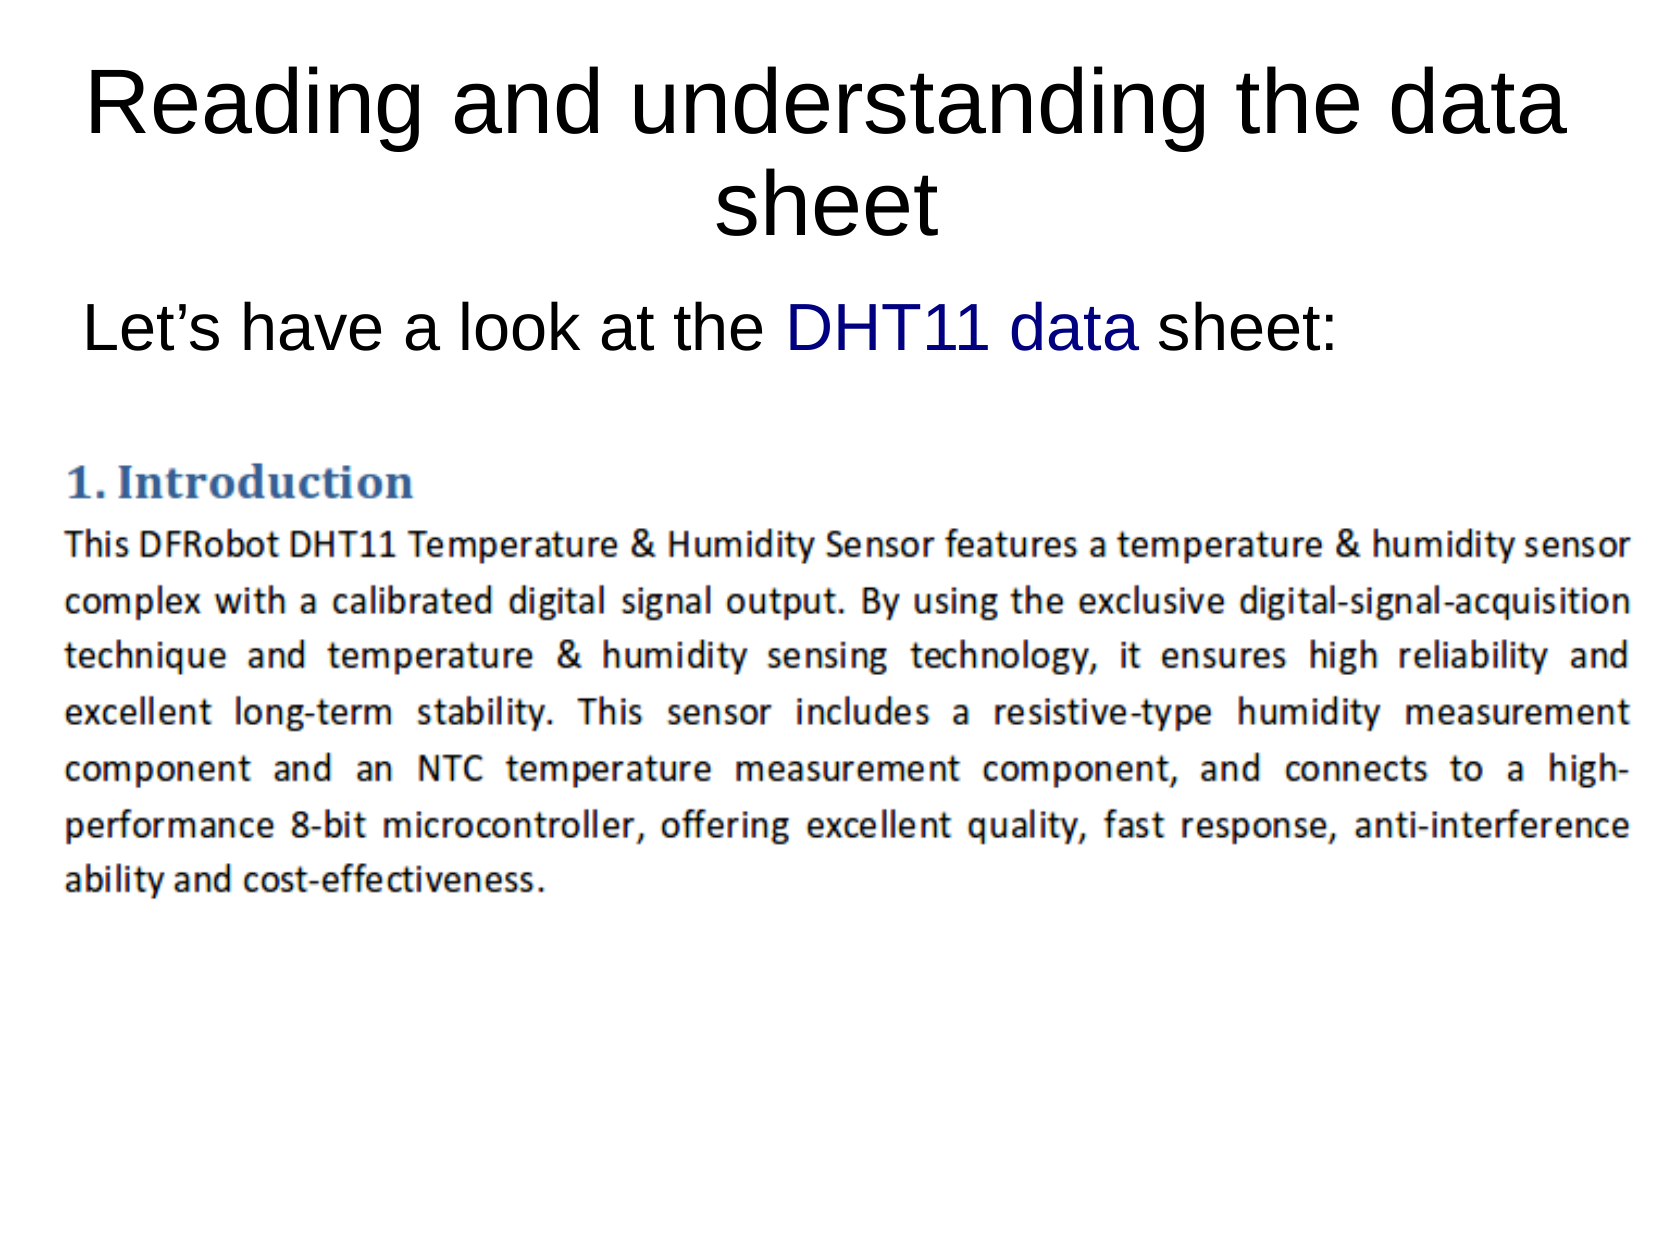

# Reading and understanding the data sheet
Let’s have a look at the DHT11 data sheet: